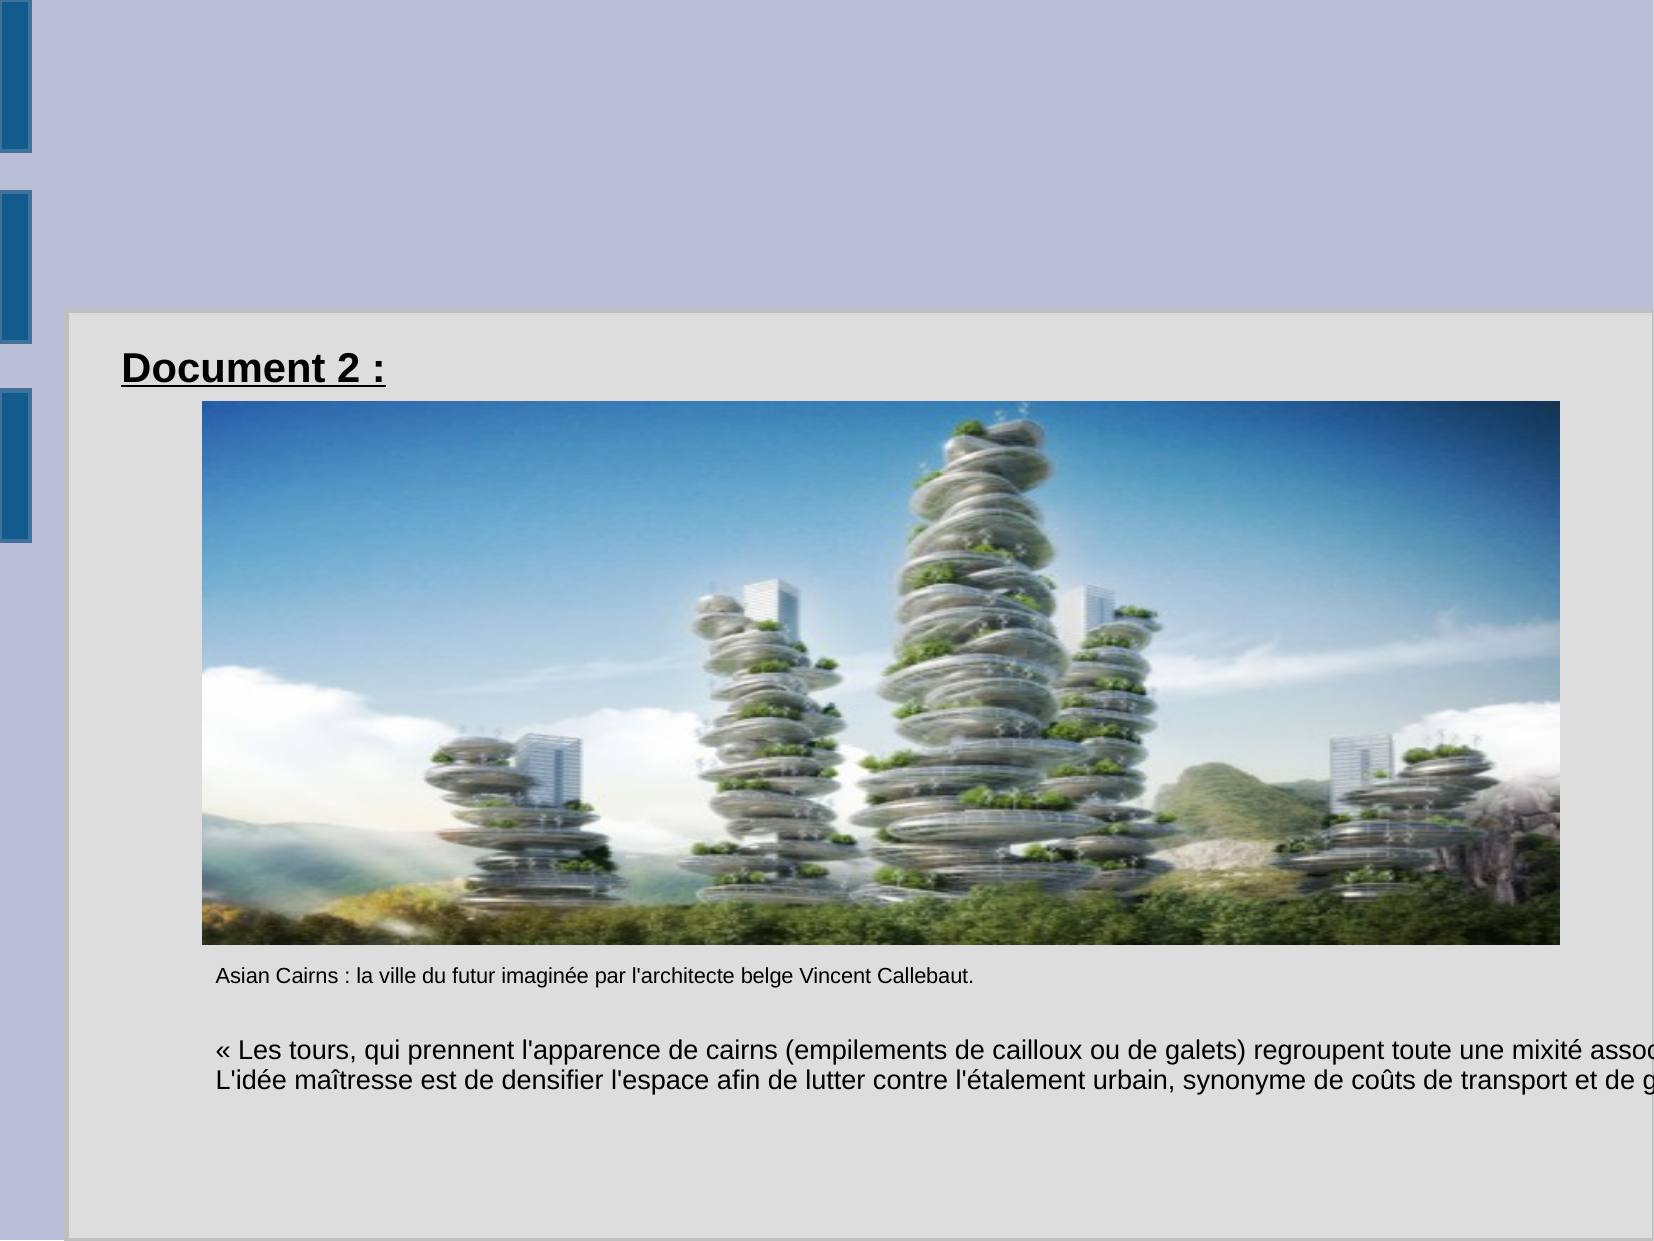

#
Document 2 :
Asian Cairns : la ville du futur imaginée par l'architecte belge Vincent Callebaut.
« Les tours, qui prennent l'apparence de cairns (empilements de cailloux ou de galets) regroupent toute une mixité associant production alimentaire et énergétique, sur les lieux mêmes de leur consommation. On y trouvera donc des logements, des bureaux pour l'activité économique, des commerces pour les services et des espaces de loisirs (auditorium, piscines....). Les éléments de chaque tour seront reliés par un boulevard vertical qui organisera les flux des résidents et des ressources. L'idée maîtresse est de densifier l'espace afin de lutter contre l'étalement urbain, synonyme de coûts de transport et de gaspillage. »